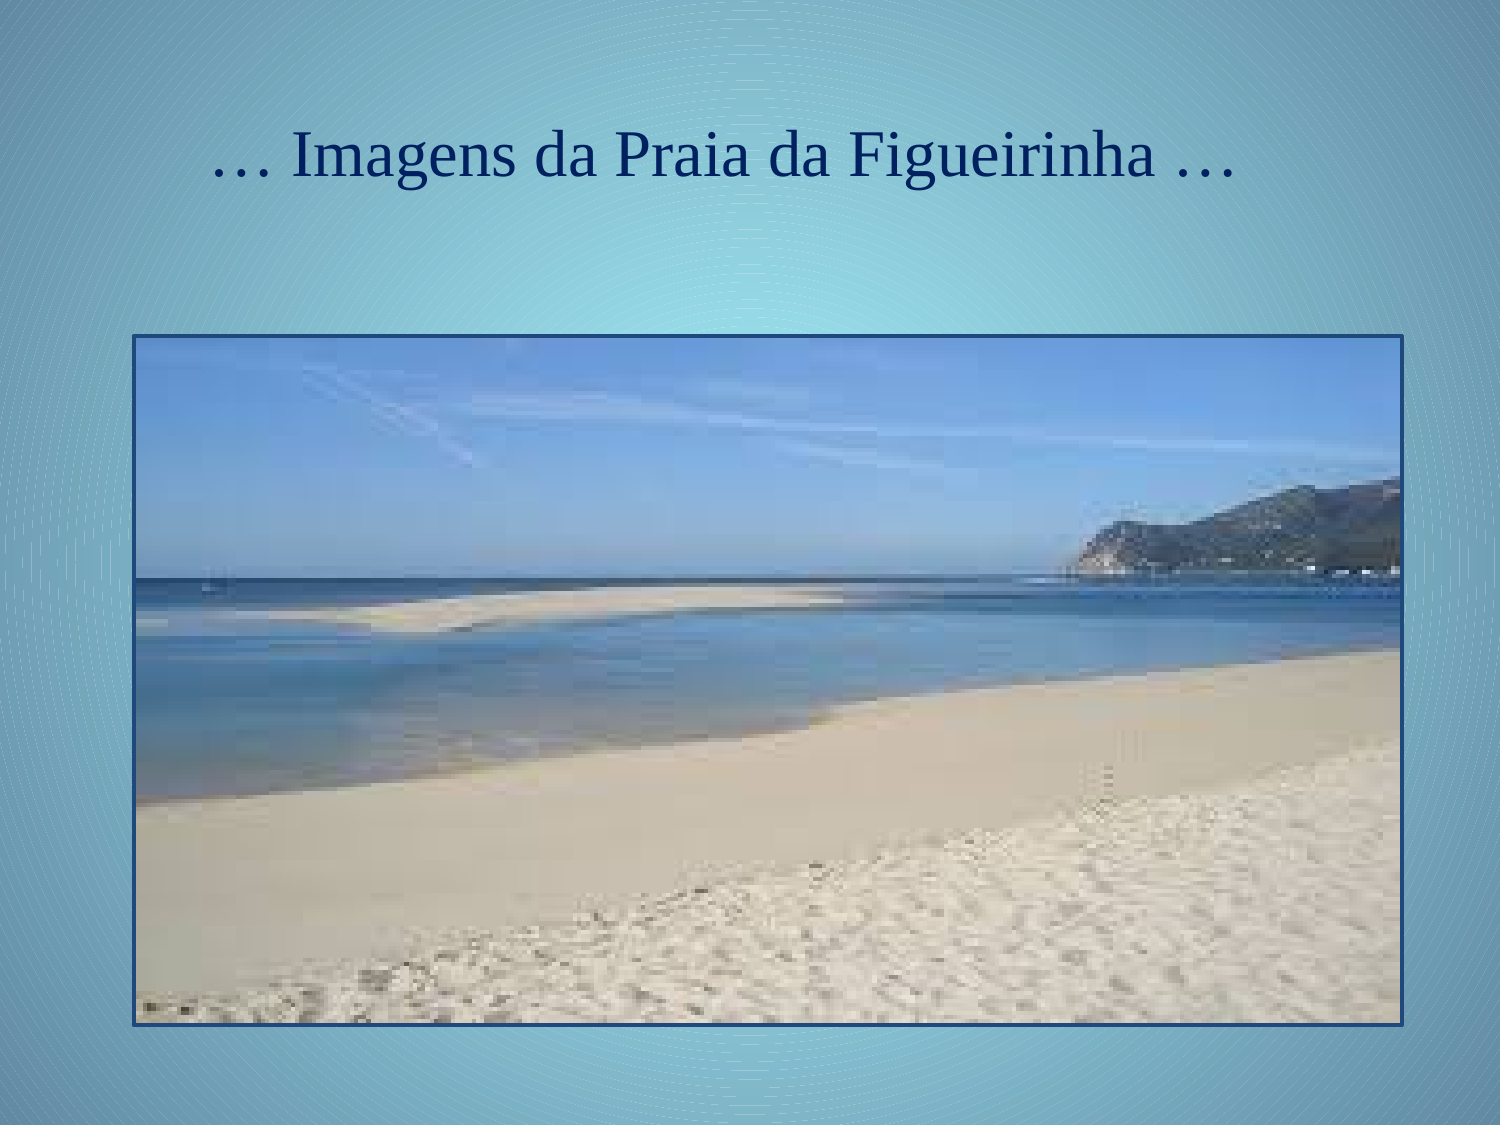

… Imagens da Praia da Figueirinha …